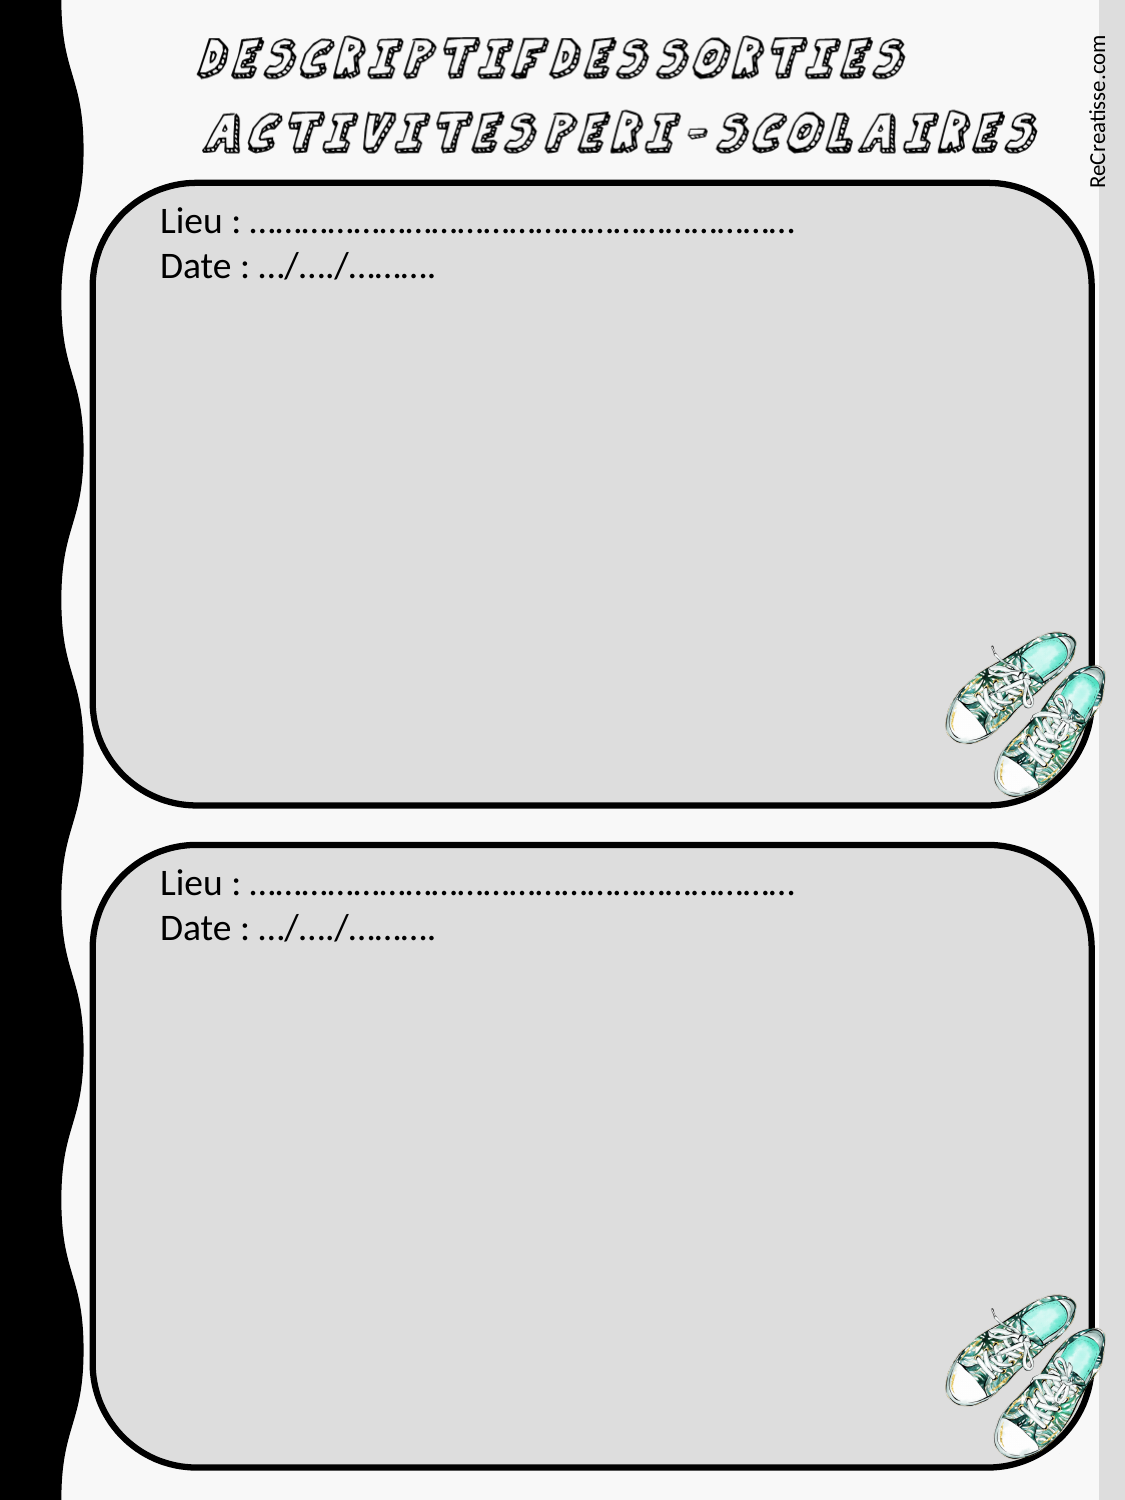

ReCreatisse.com
Lieu : ………………………………………………………
Date : …/…./……….
Lieu : ………………………………………………………
Date : …/…./……….